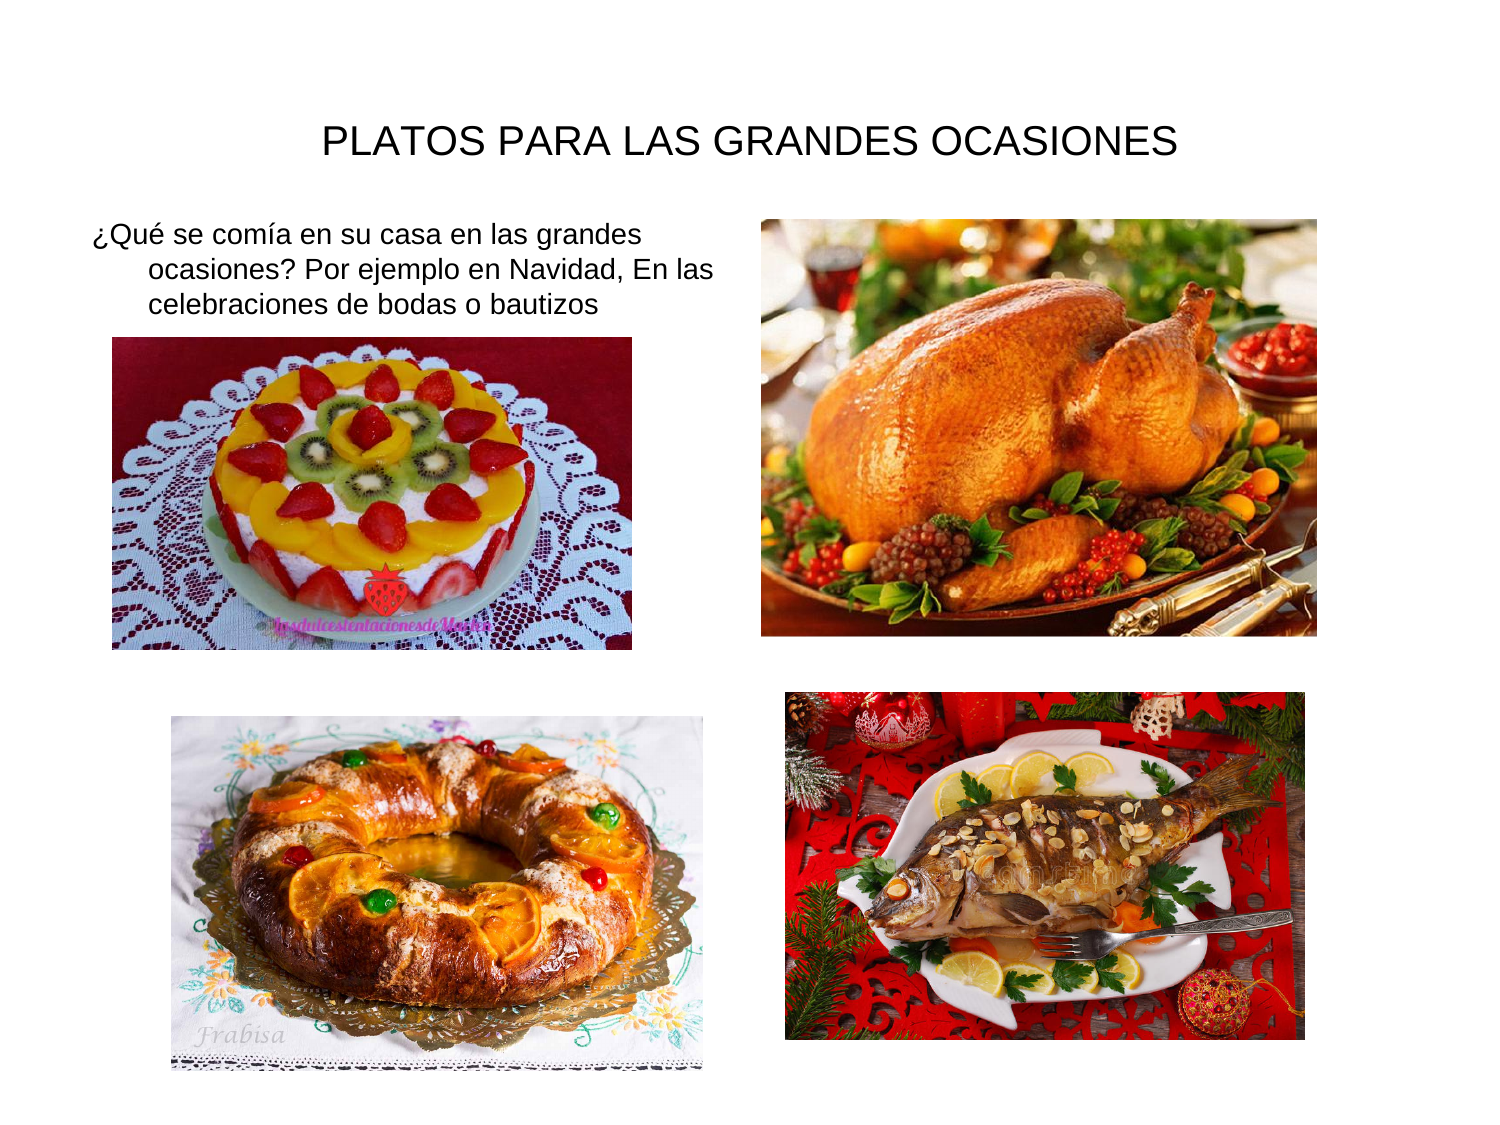

# PLATOS PARA LAS GRANDES OCASIONES
¿Qué se comía en su casa en las grandes ocasiones? Por ejemplo en Navidad, En las celebraciones de bodas o bautizos